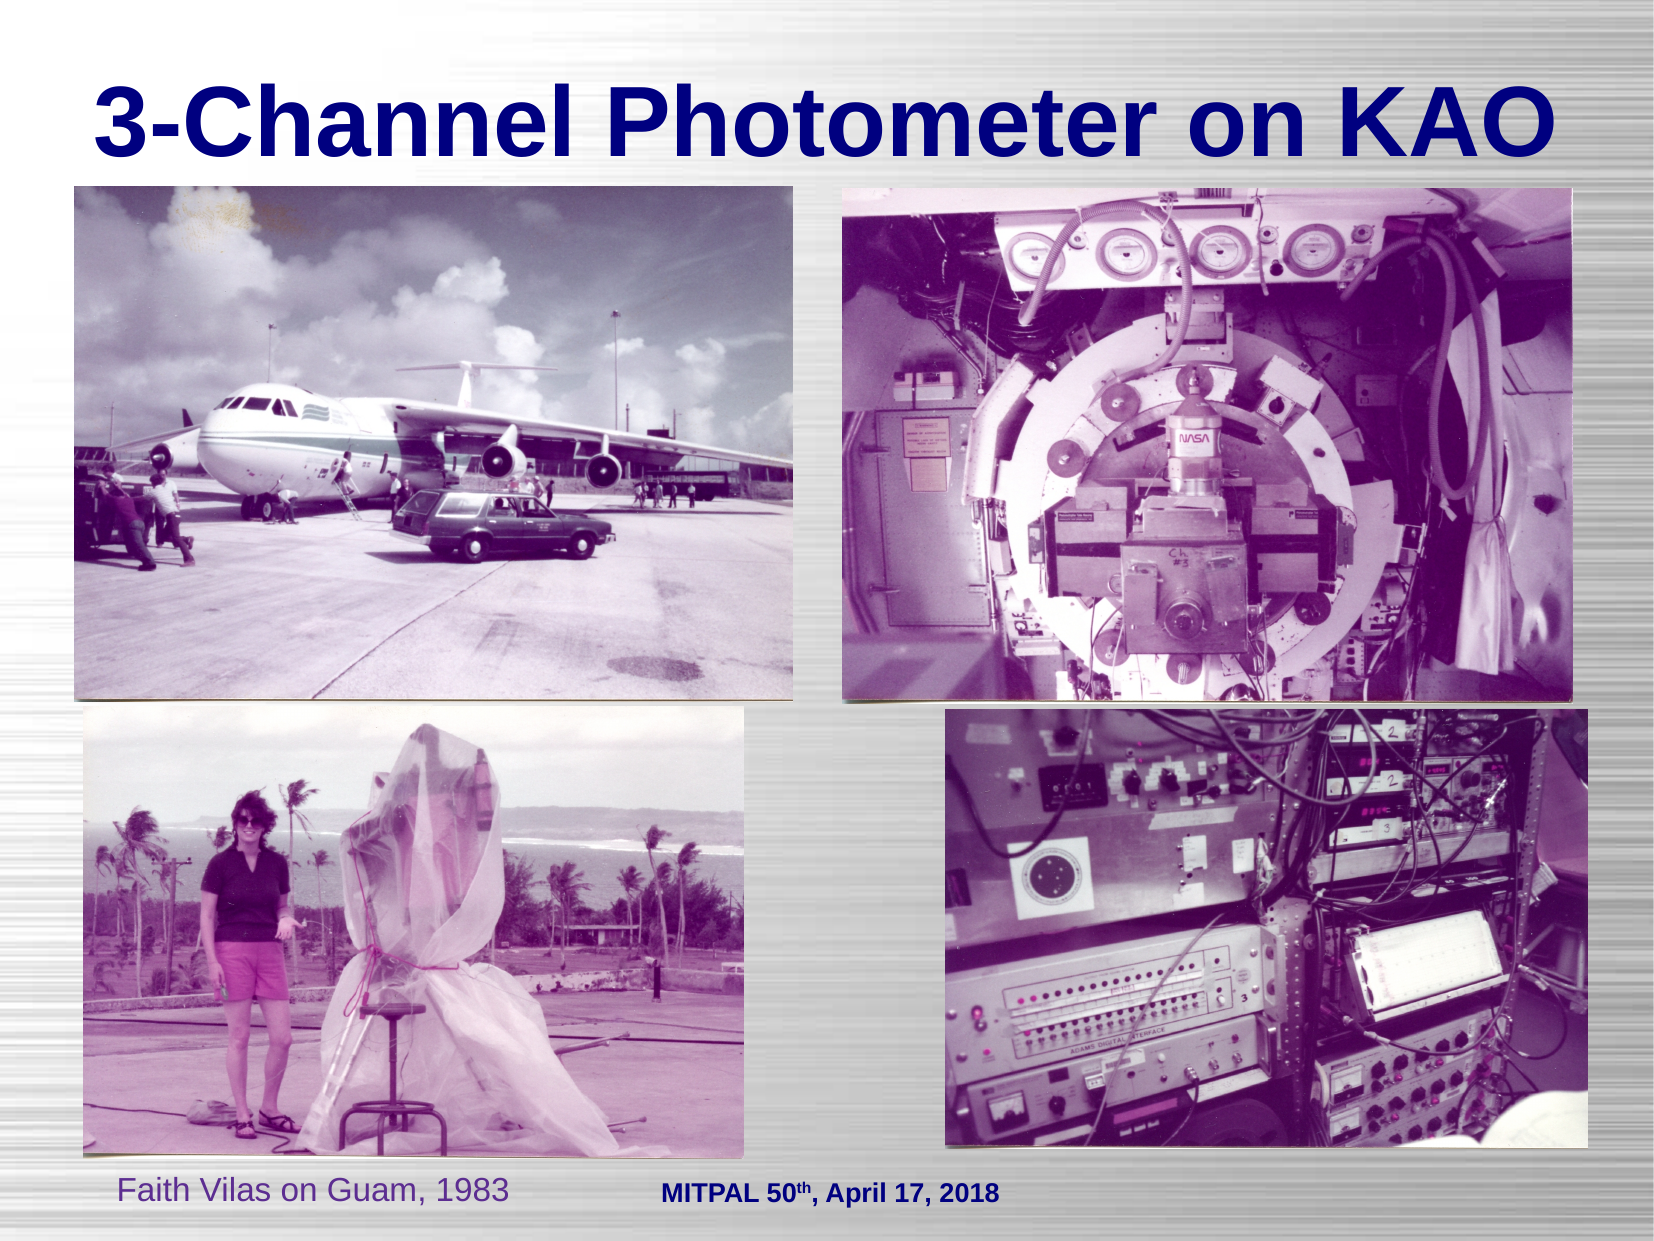

3-Channel Photometer on KAO
Faith Vilas on Guam, 1983
MITPAL 50th, April 17, 2018